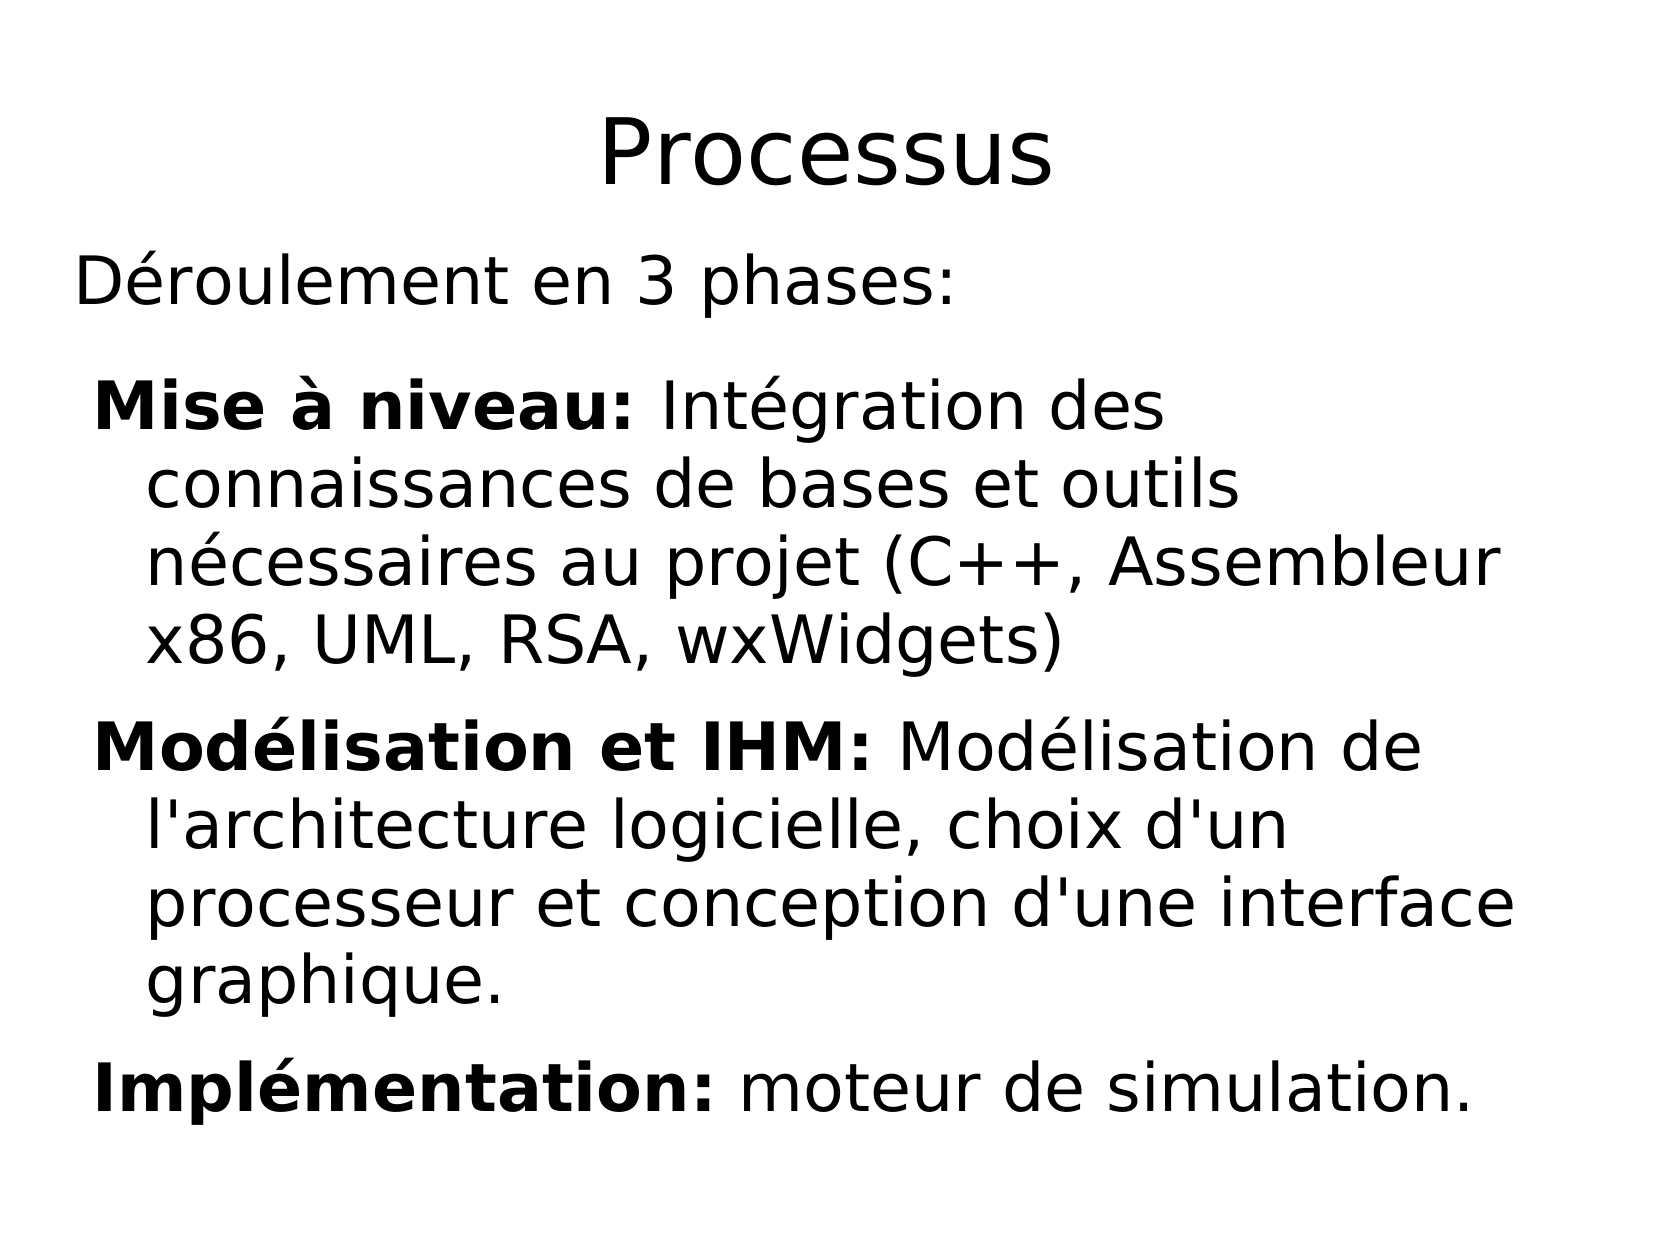

# Processus
Déroulement en 3 phases:
Mise à niveau: Intégration des connaissances de bases et outils nécessaires au projet (C++, Assembleur x86, UML, RSA, wxWidgets)
Modélisation et IHM: Modélisation de l'architecture logicielle, choix d'un processeur et conception d'une interface graphique.
Implémentation: moteur de simulation.